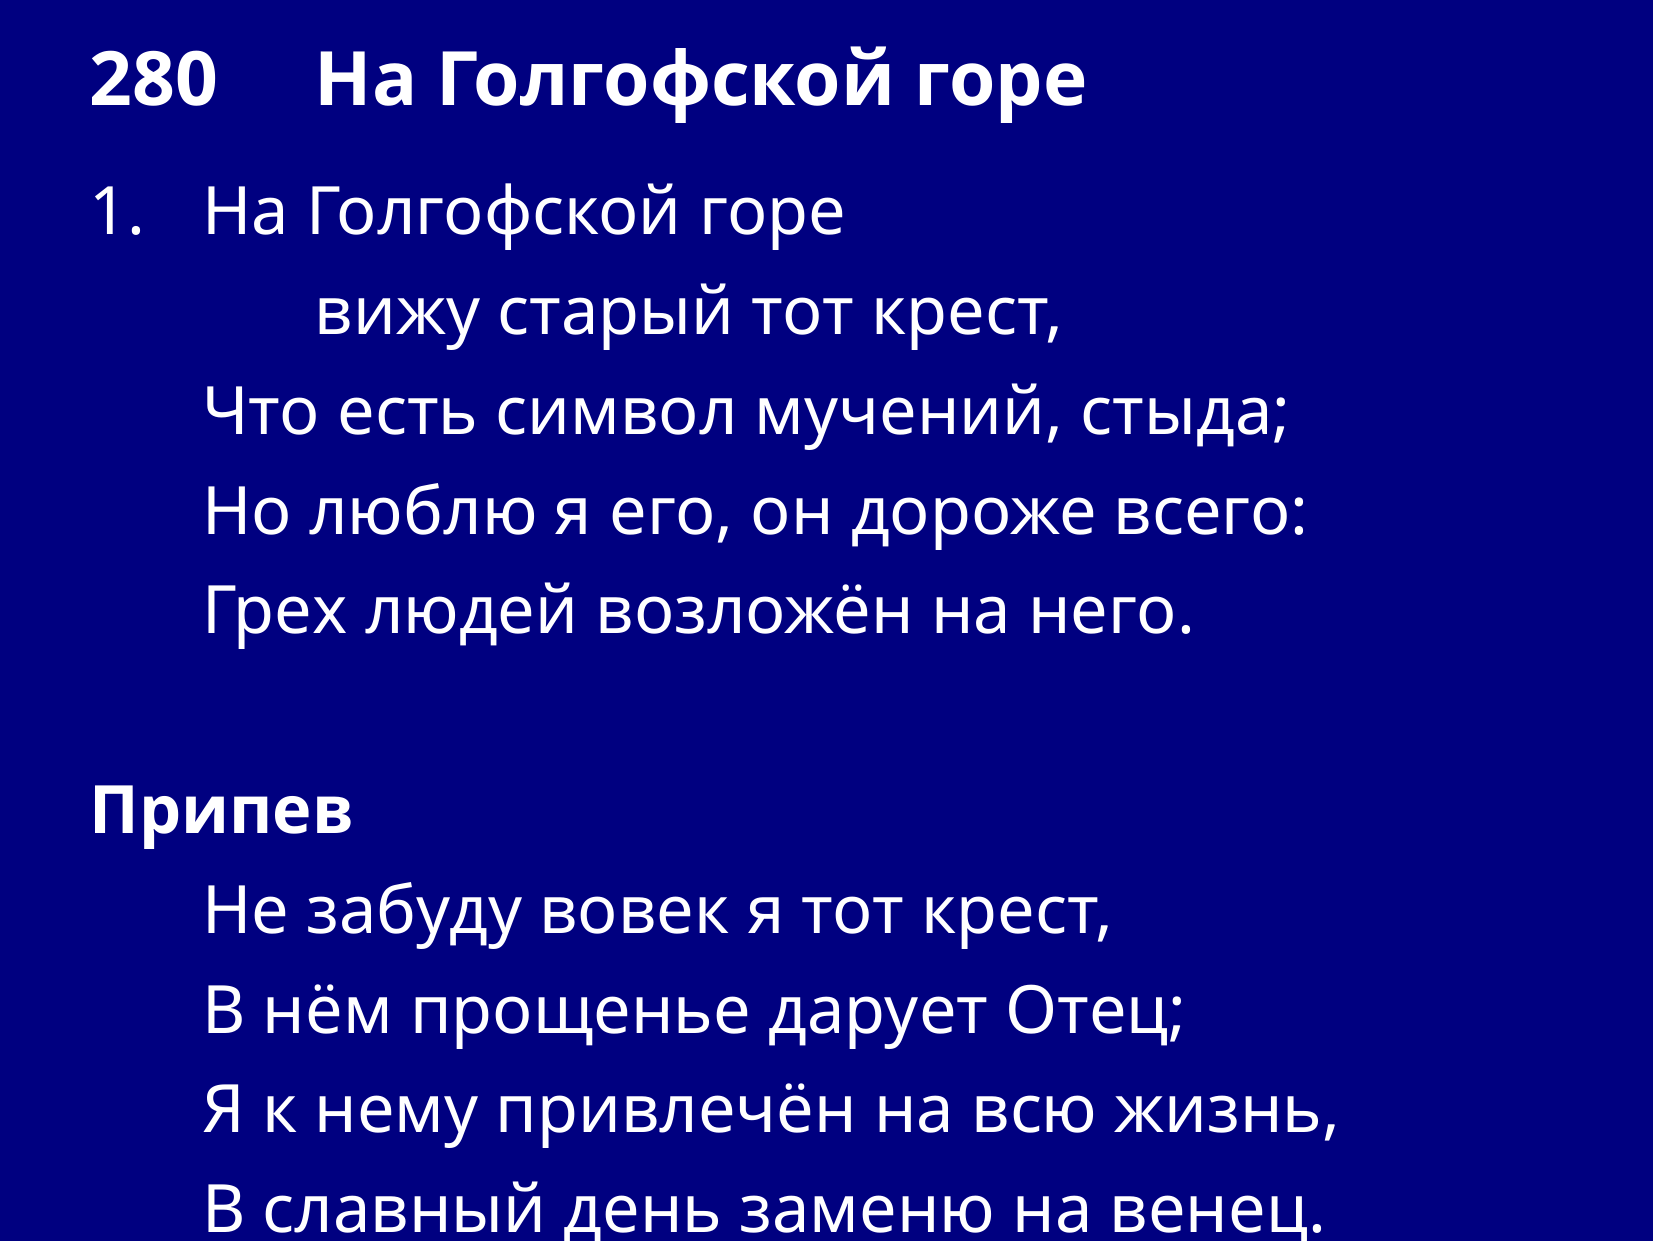

280	На Голгофской горе
1.	На Голгофской горе
		вижу старый тот крест,
	Что есть символ мучений, стыда;
	Но люблю я его, он дороже всего:
	Грех людей возложён на него.
Припев
	Не забуду вовек я тот крест,
	В нём прощенье дарует Отец;
	Я к нему привлечён на всю жизнь,
	В славный день заменю на венец.